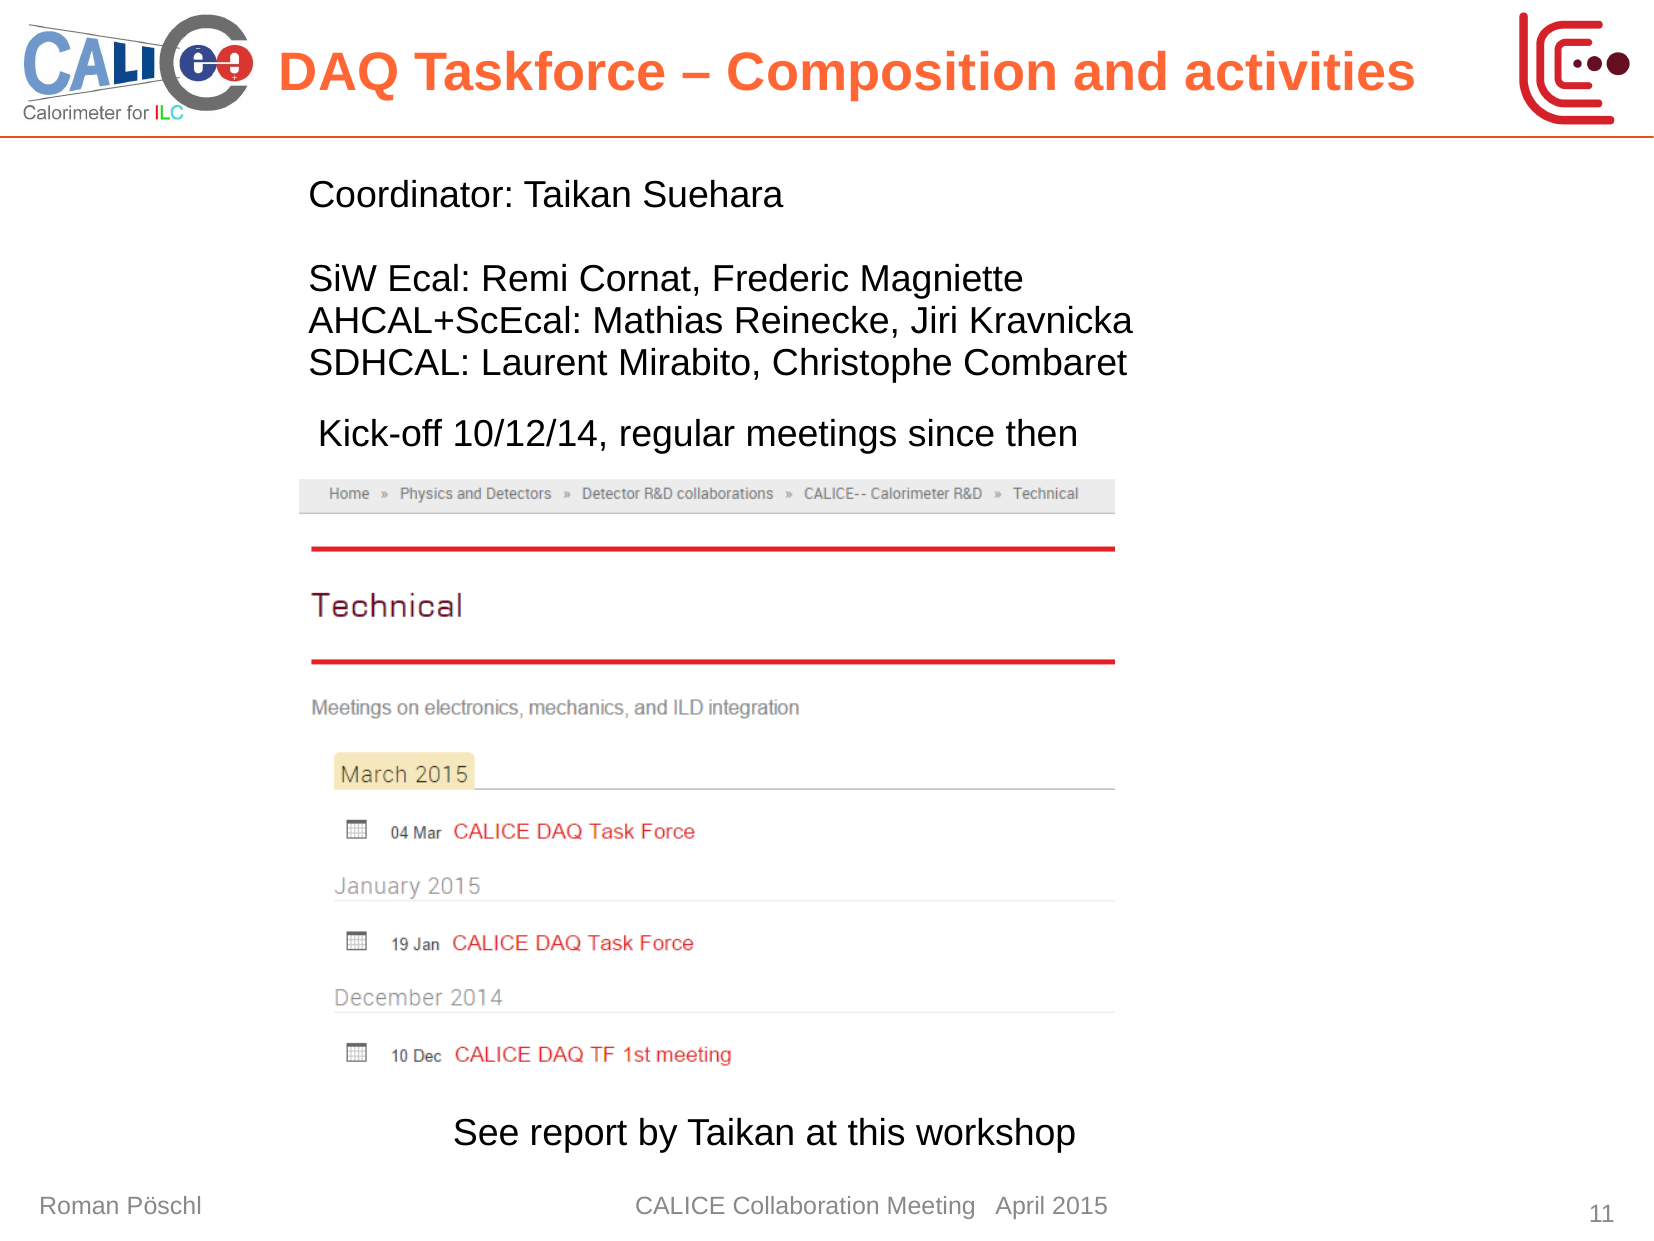

# DAQ Taskforce – Composition and activities
Coordinator: Taikan Suehara
SiW Ecal: Remi Cornat, Frederic Magniette
AHCAL+ScEcal: Mathias Reinecke, Jiri Kravnicka
SDHCAL: Laurent Mirabito, Christophe Combaret
Kick-off 10/12/14, regular meetings since then
See report by Taikan at this workshop